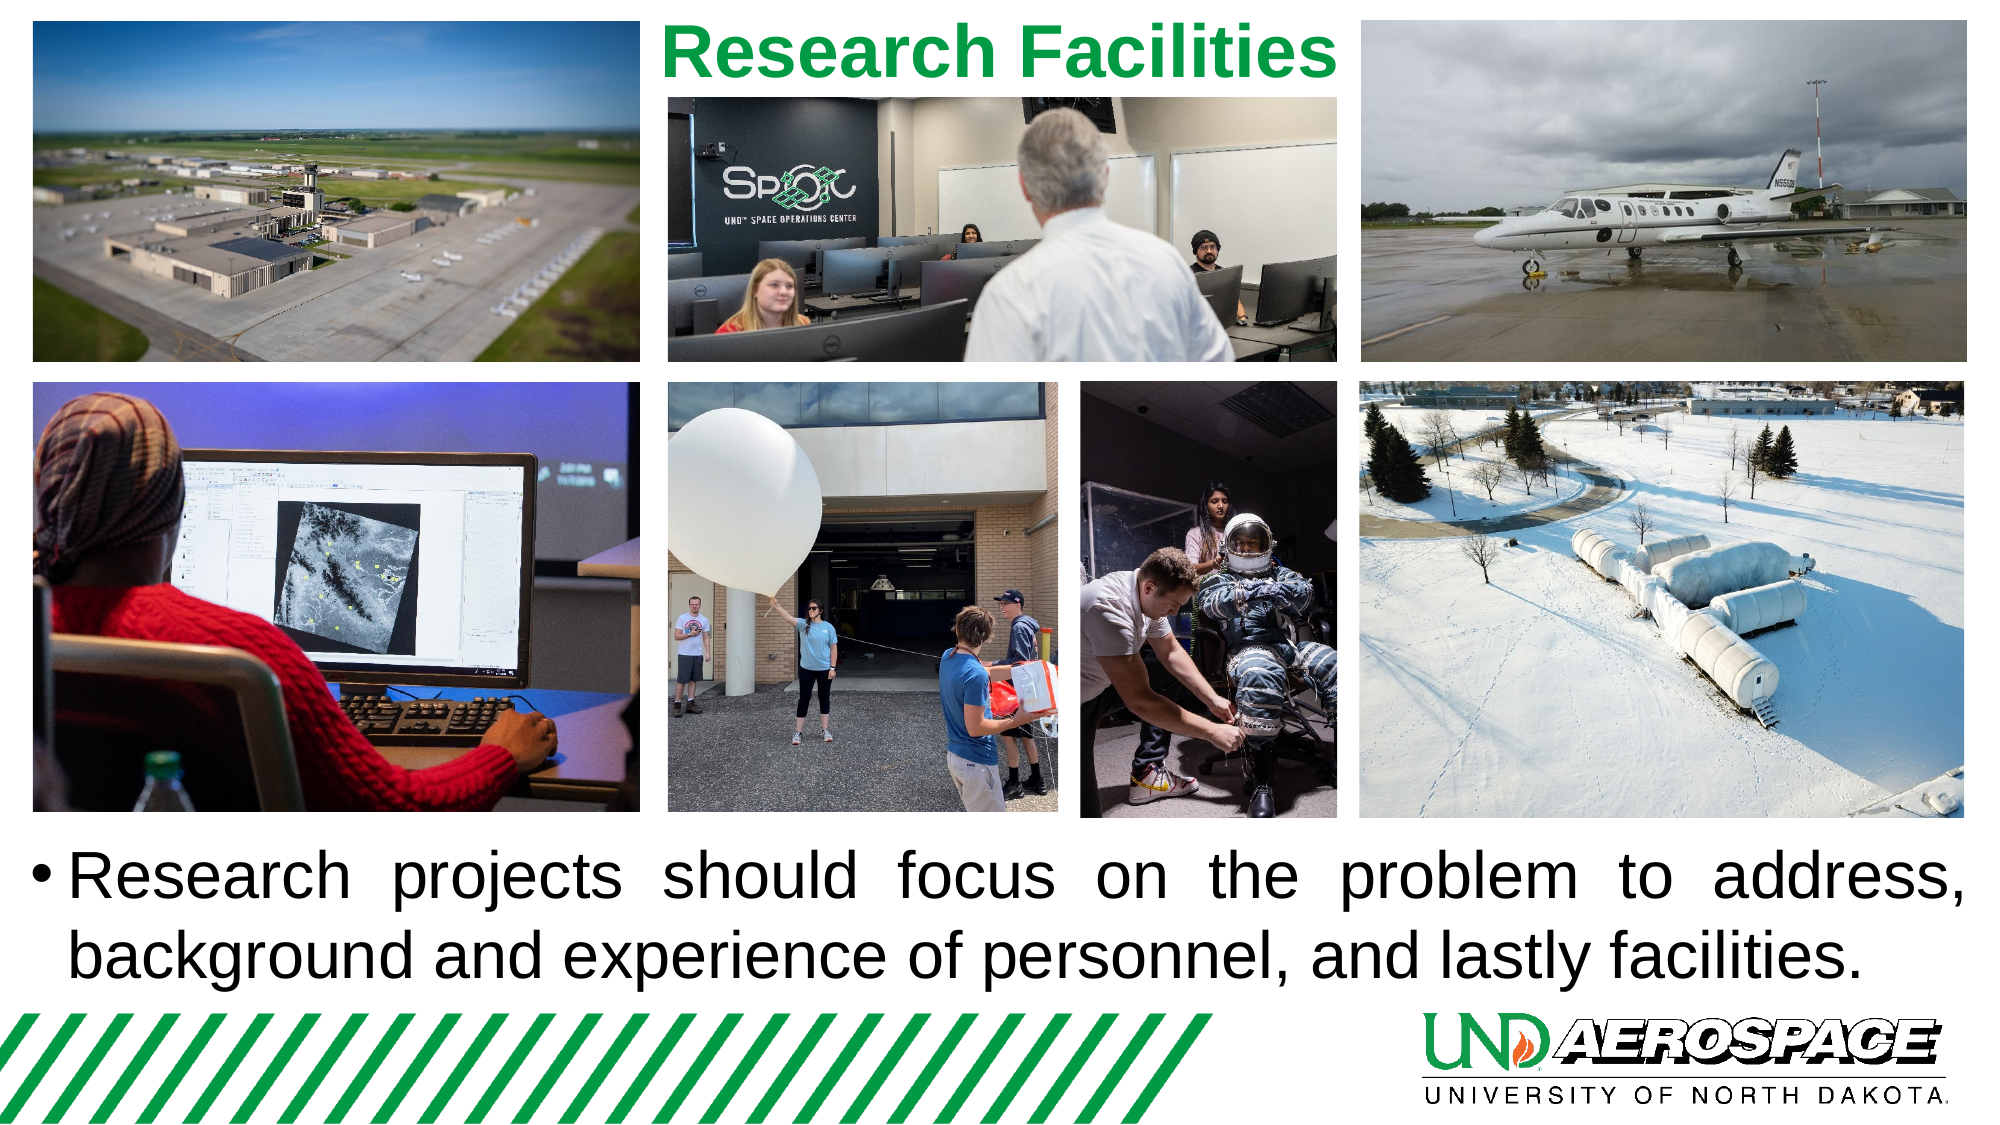

Research Facilities
Research projects should focus on the problem to address, background and experience of personnel, and lastly facilities.